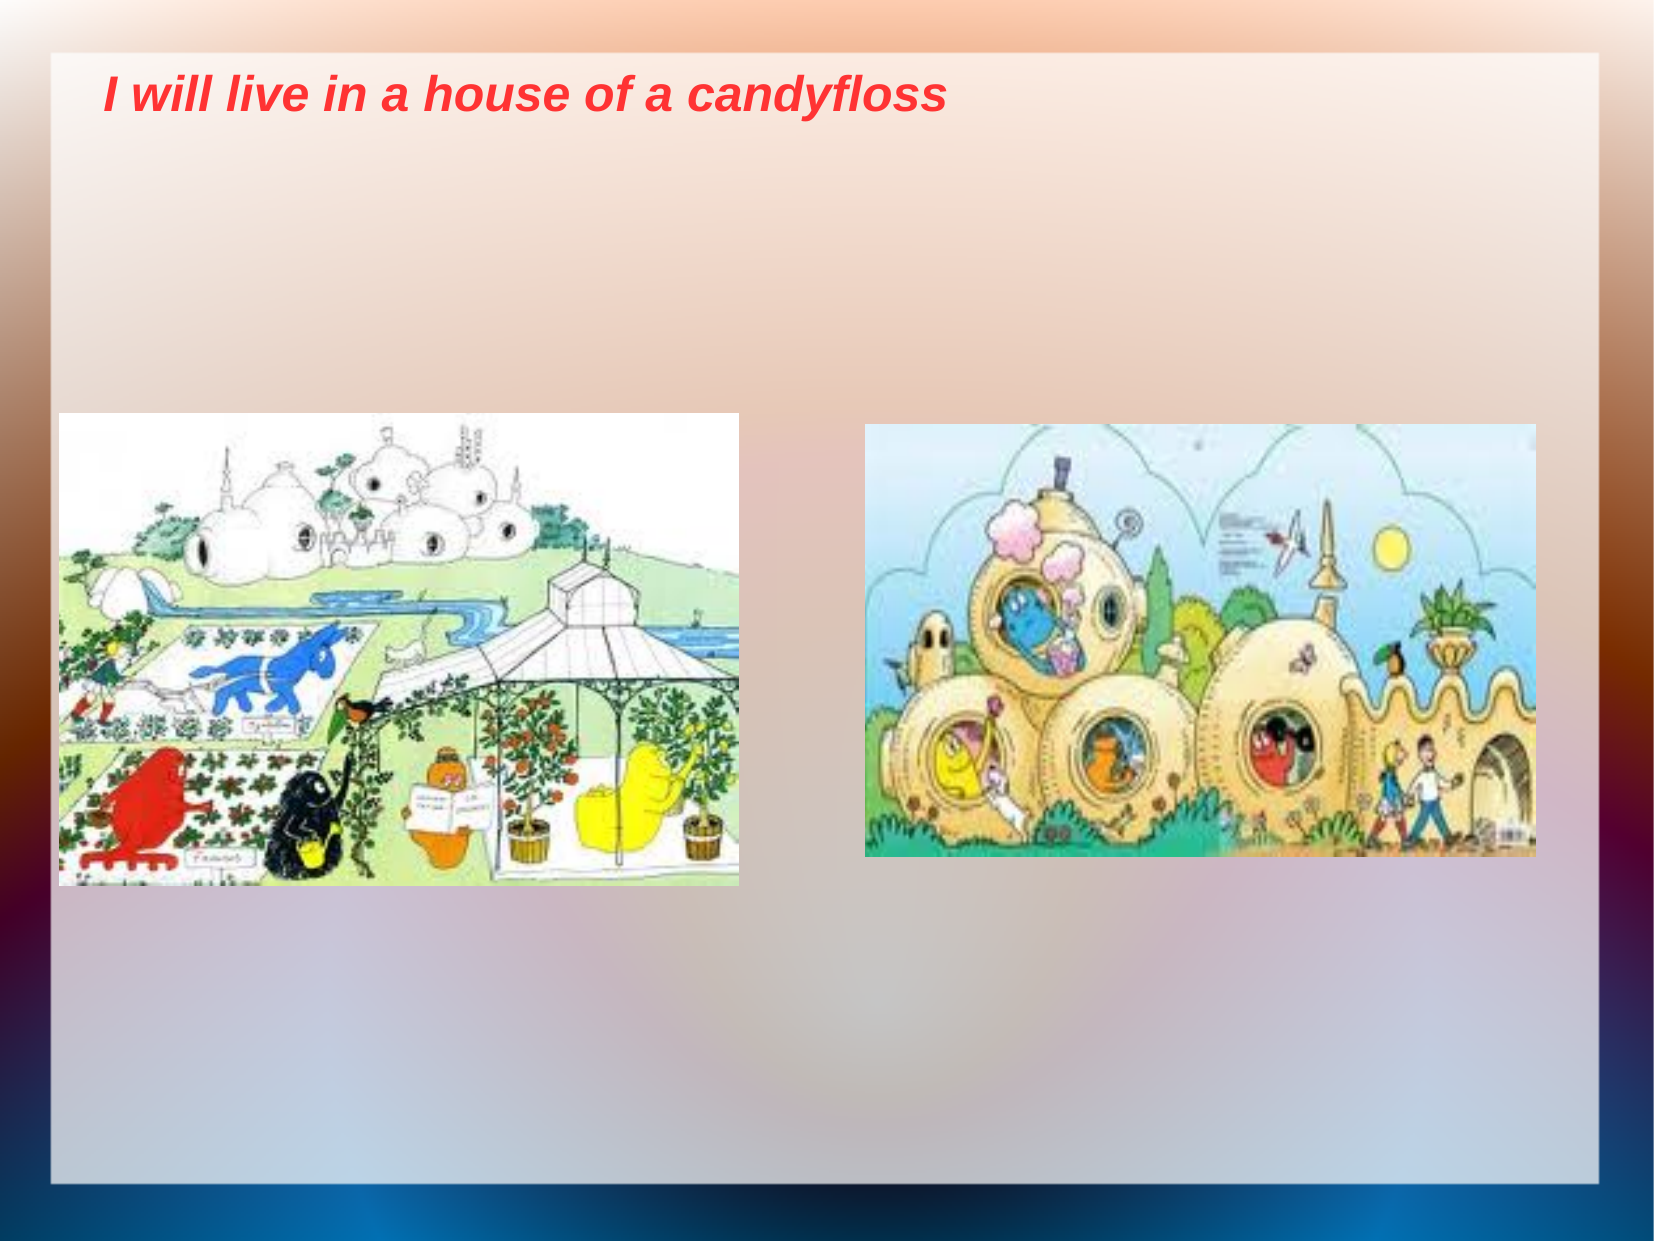

I will live in a house of a candyfloss